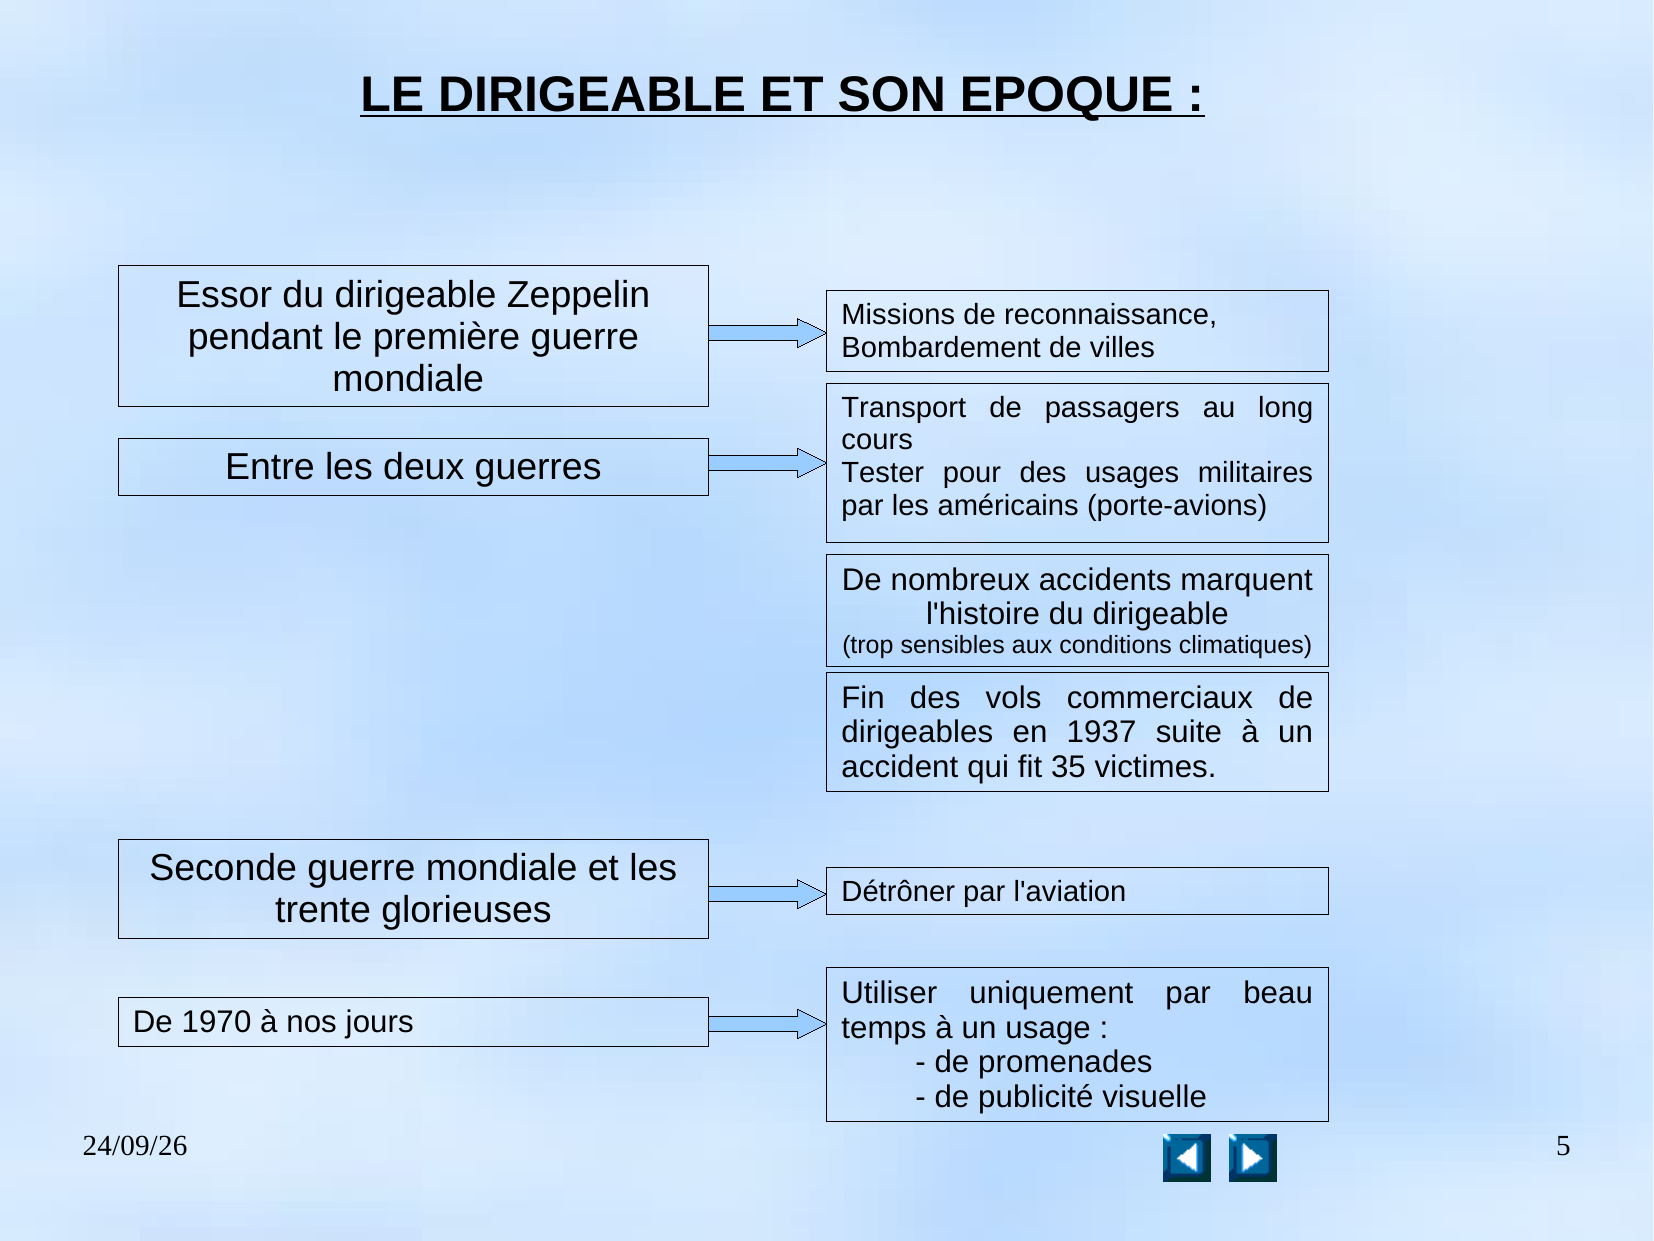

LE DIRIGEABLE ET SON EPOQUE :
Essor du dirigeable Zeppelin pendant le première guerre mondiale
Missions de reconnaissance,
Bombardement de villes
Transport de passagers au long cours
Tester pour des usages militaires par les américains (porte-avions)
Entre les deux guerres
De nombreux accidents marquent l'histoire du dirigeable
(trop sensibles aux conditions climatiques)
Fin des vols commerciaux de dirigeables en 1937 suite à un accident qui fit 35 victimes.
Seconde guerre mondiale et les trente glorieuses
Détrôner par l'aviation
Utiliser uniquement par beau temps à un usage :
	- de promenades
	- de publicité visuelle
De 1970 à nos jours
5